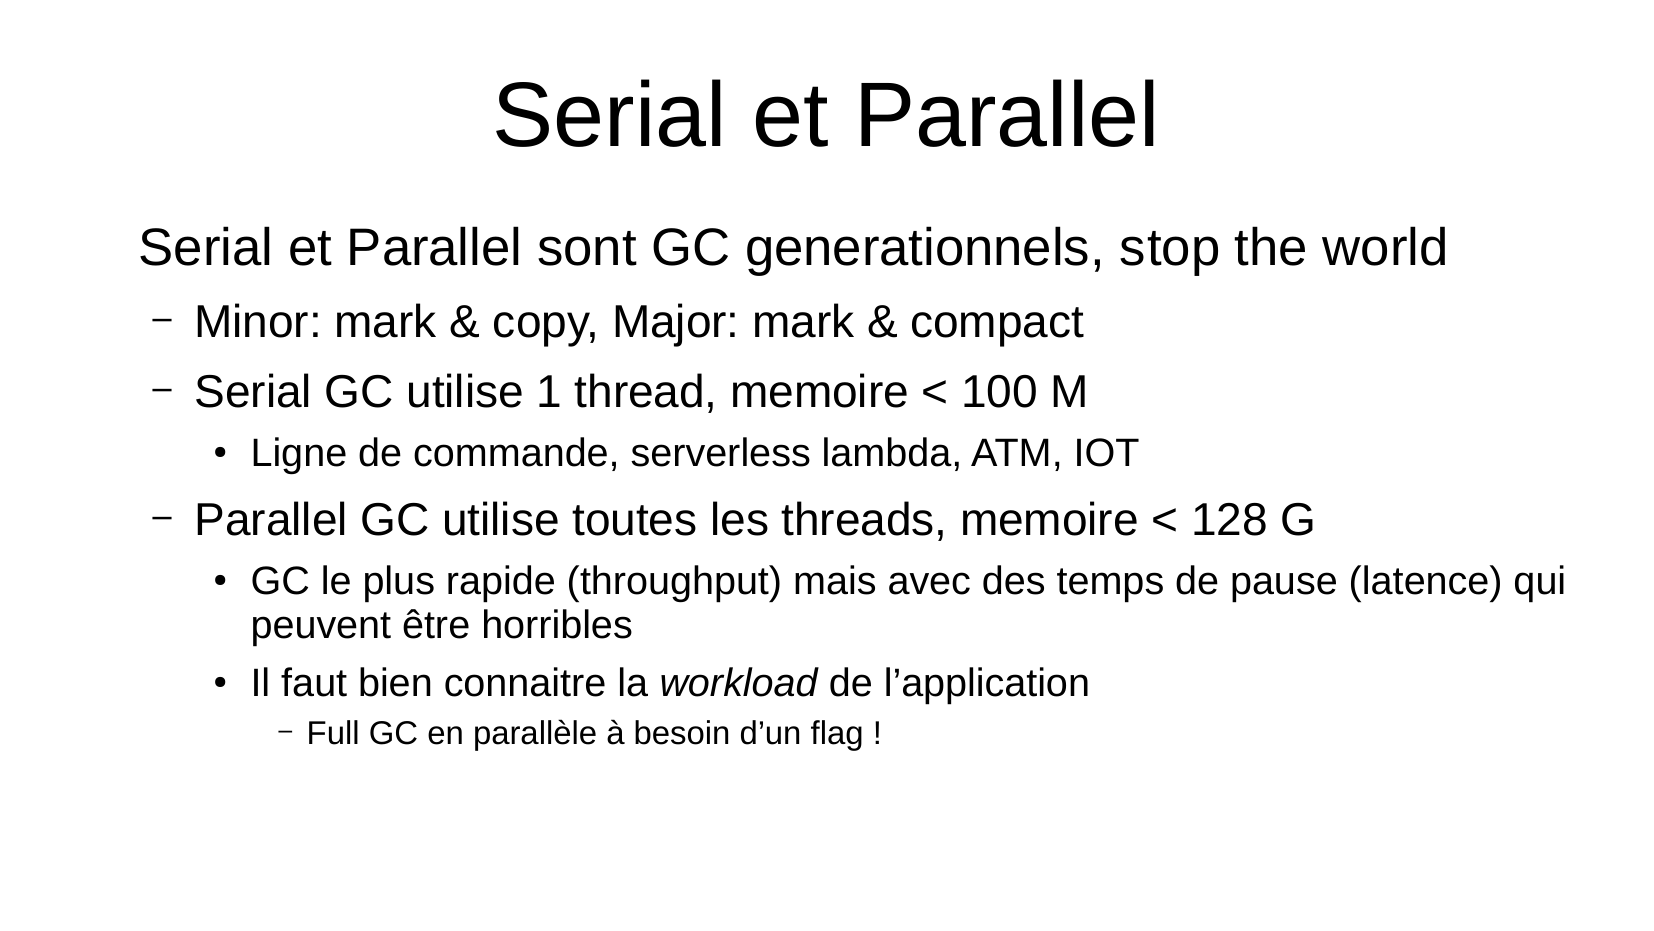

# Serial et Parallel
Serial et Parallel sont GC generationnels, stop the world
Minor: mark & copy, Major: mark & compact
Serial GC utilise 1 thread, memoire < 100 M
Ligne de commande, serverless lambda, ATM, IOT
Parallel GC utilise toutes les threads, memoire < 128 G
GC le plus rapide (throughput) mais avec des temps de pause (latence) qui peuvent être horribles
Il faut bien connaitre la workload de l’application
Full GC en parallèle à besoin d’un flag !